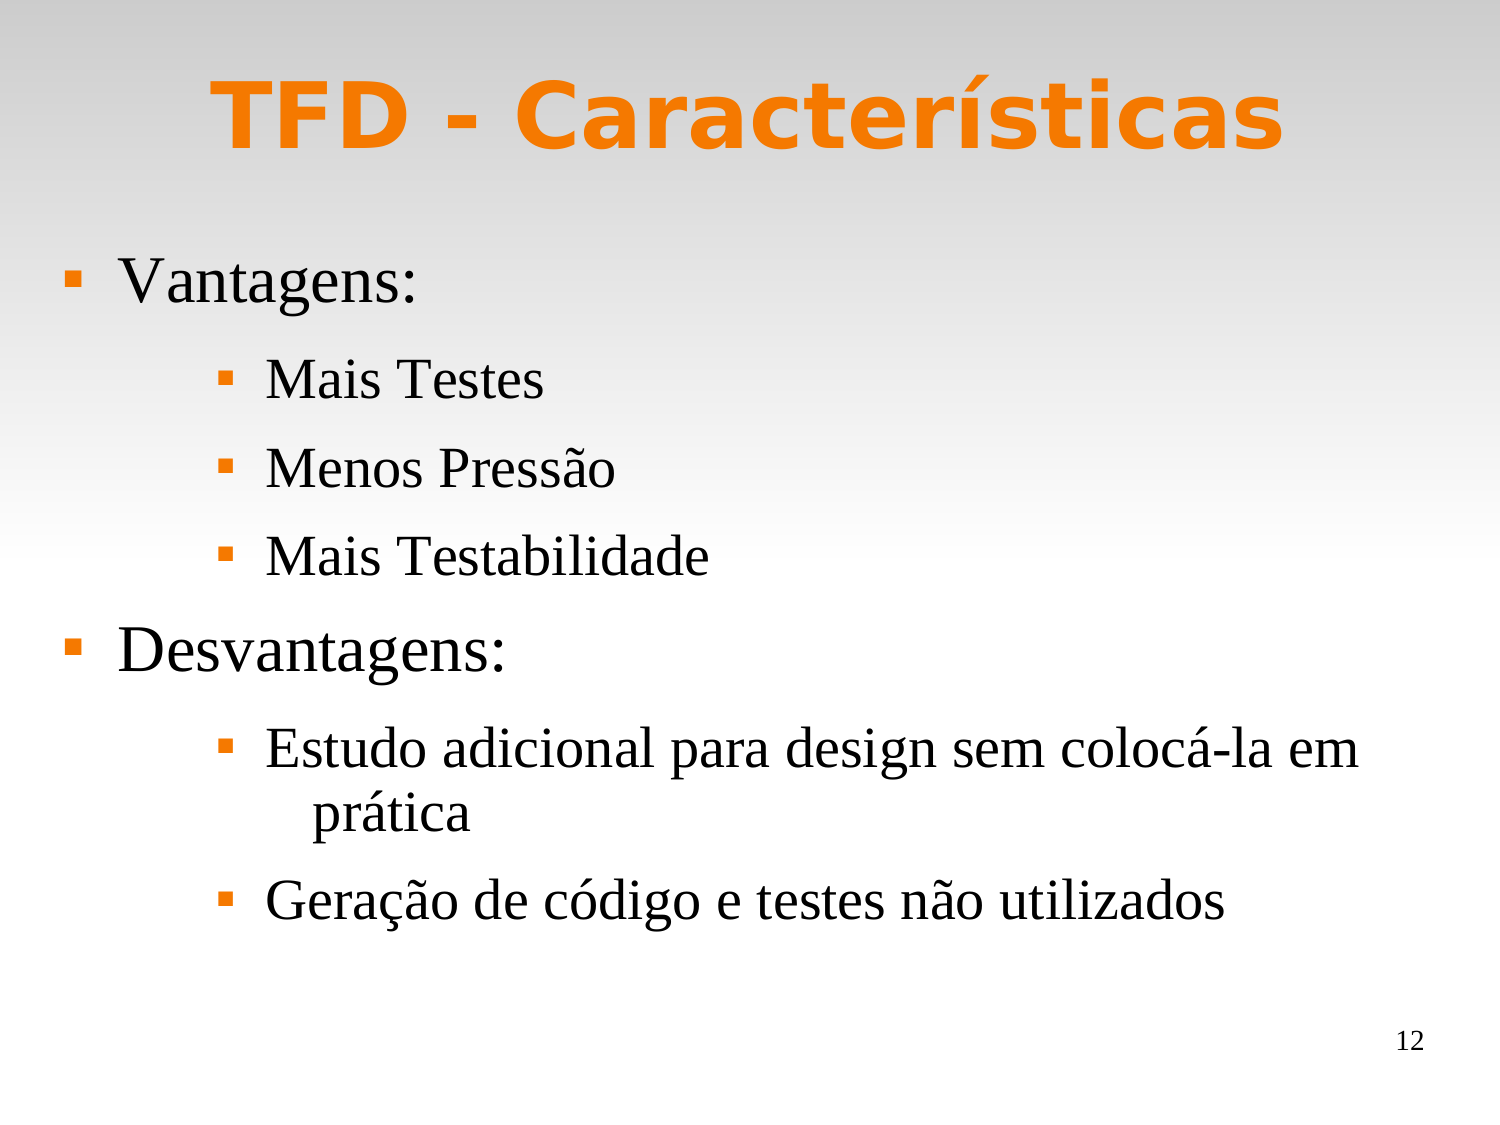

# TFD - Características
Vantagens:
Mais Testes
Menos Pressão
Mais Testabilidade
Desvantagens:
Estudo adicional para design sem colocá-la em prática
Geração de código e testes não utilizados
12